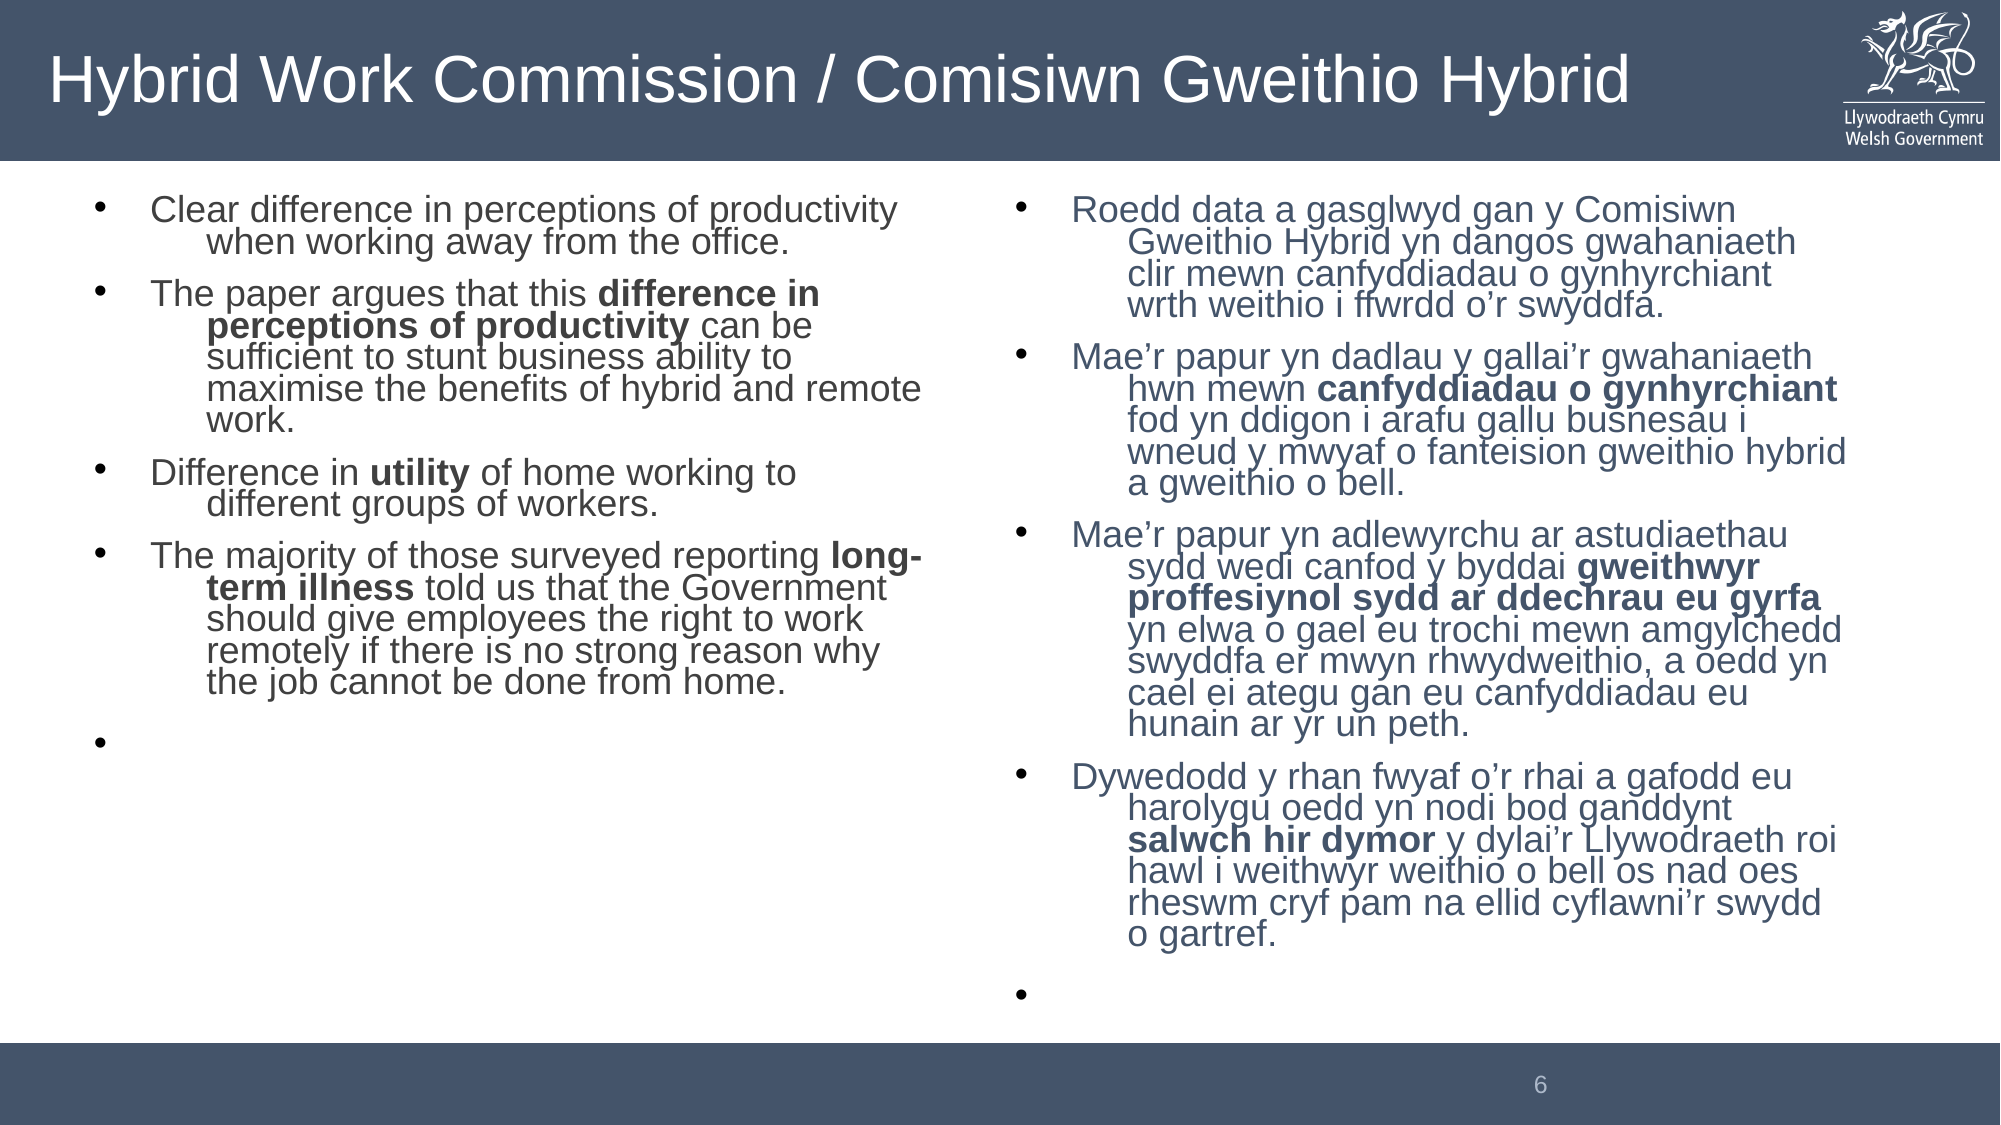

Hybrid Work Commission / Comisiwn Gweithio Hybrid
Clear difference in perceptions of productivity when working away from the office.
The paper argues that this difference in perceptions of productivity can be sufficient to stunt business ability to maximise the benefits of hybrid and remote work.
Difference in utility of home working to different groups of workers.
The majority of those surveyed reporting long-term illness told us that the Government should give employees the right to work remotely if there is no strong reason why the job cannot be done from home.
# Roedd data a gasglwyd gan y Comisiwn Gweithio Hybrid yn dangos gwahaniaeth clir mewn canfyddiadau o gynhyrchiant wrth weithio i ffwrdd o’r swyddfa.
Mae’r papur yn dadlau y gallai’r gwahaniaeth hwn mewn canfyddiadau o gynhyrchiant fod yn ddigon i arafu gallu busnesau i wneud y mwyaf o fanteision gweithio hybrid a gweithio o bell.
Mae’r papur yn adlewyrchu ar astudiaethau sydd wedi canfod y byddai gweithwyr proffesiynol sydd ar ddechrau eu gyrfa yn elwa o gael eu trochi mewn amgylchedd swyddfa er mwyn rhwydweithio, a oedd yn cael ei ategu gan eu canfyddiadau eu hunain ar yr un peth.
Dywedodd y rhan fwyaf o’r rhai a gafodd eu harolygu oedd yn nodi bod ganddynt salwch hir dymor y dylai’r Llywodraeth roi hawl i weithwyr weithio o bell os nad oes rheswm cryf pam na ellid cyflawni’r swydd o gartref.